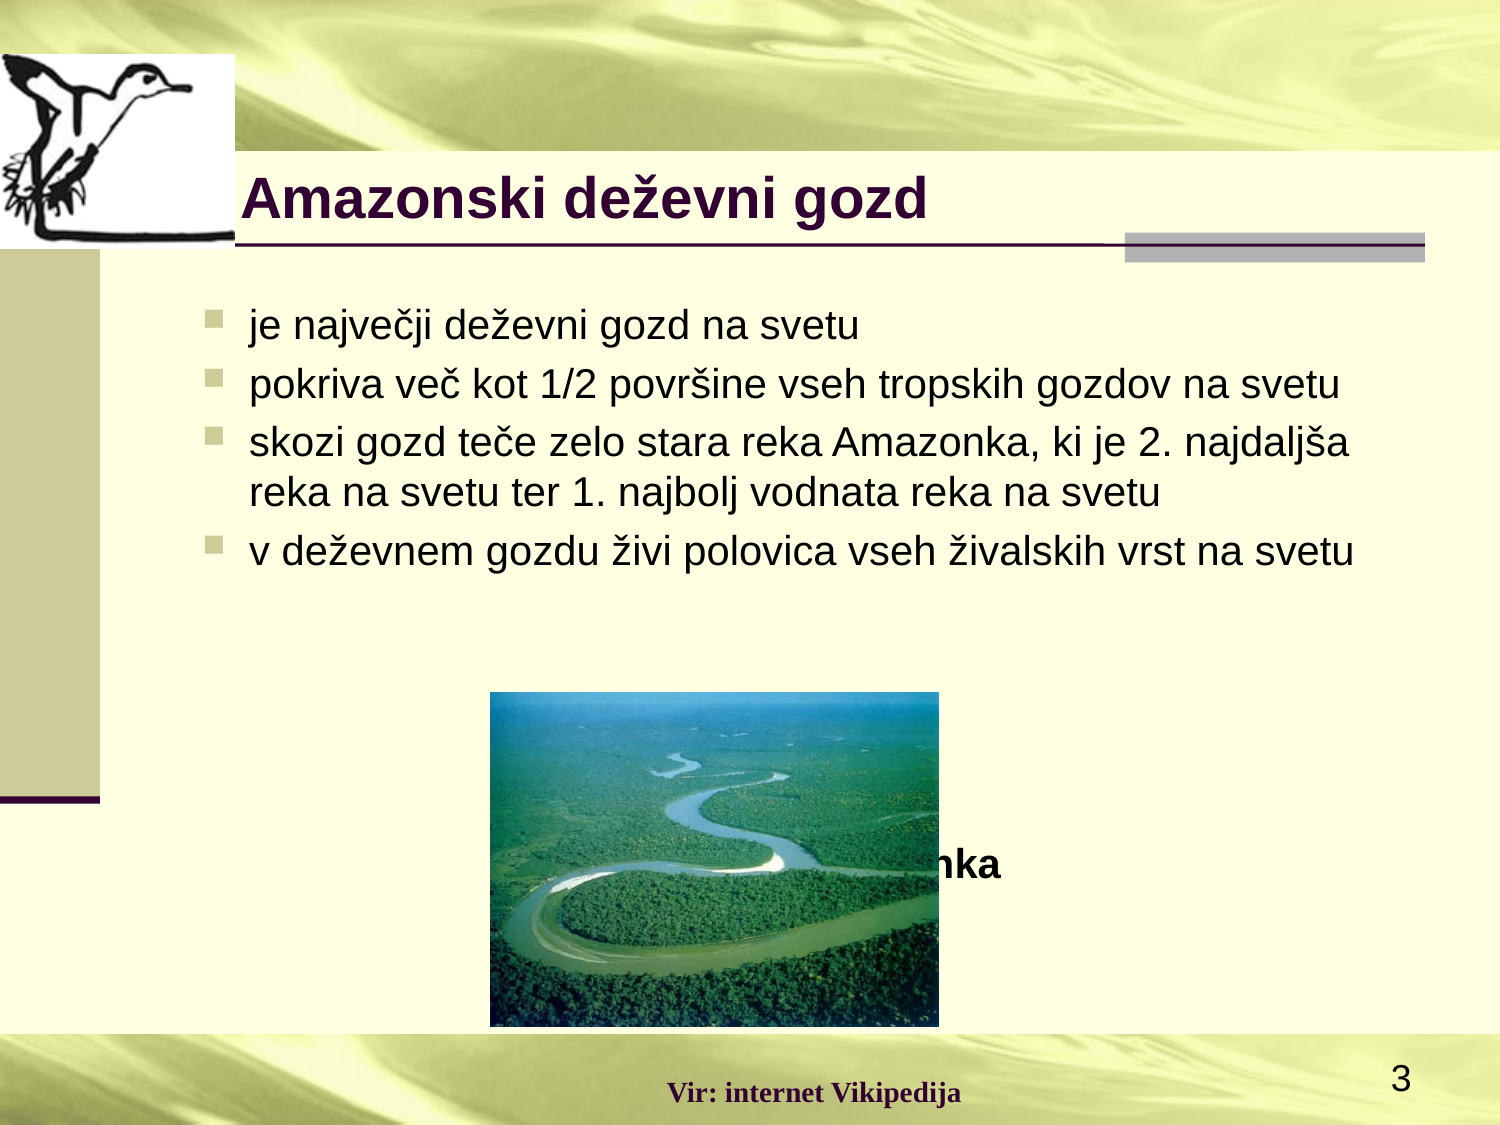

# Amazonski deževni gozd
je največji deževni gozd na svetu
pokriva več kot 1/2 površine vseh tropskih gozdov na svetu
skozi gozd teče zelo stara reka Amazonka, ki je 2. najdaljša reka na svetu ter 1. najbolj vodnata reka na svetu
v deževnem gozdu živi polovica vseh živalskih vrst na svetu
							reka Amazonka
Vir: internet Vikipedija